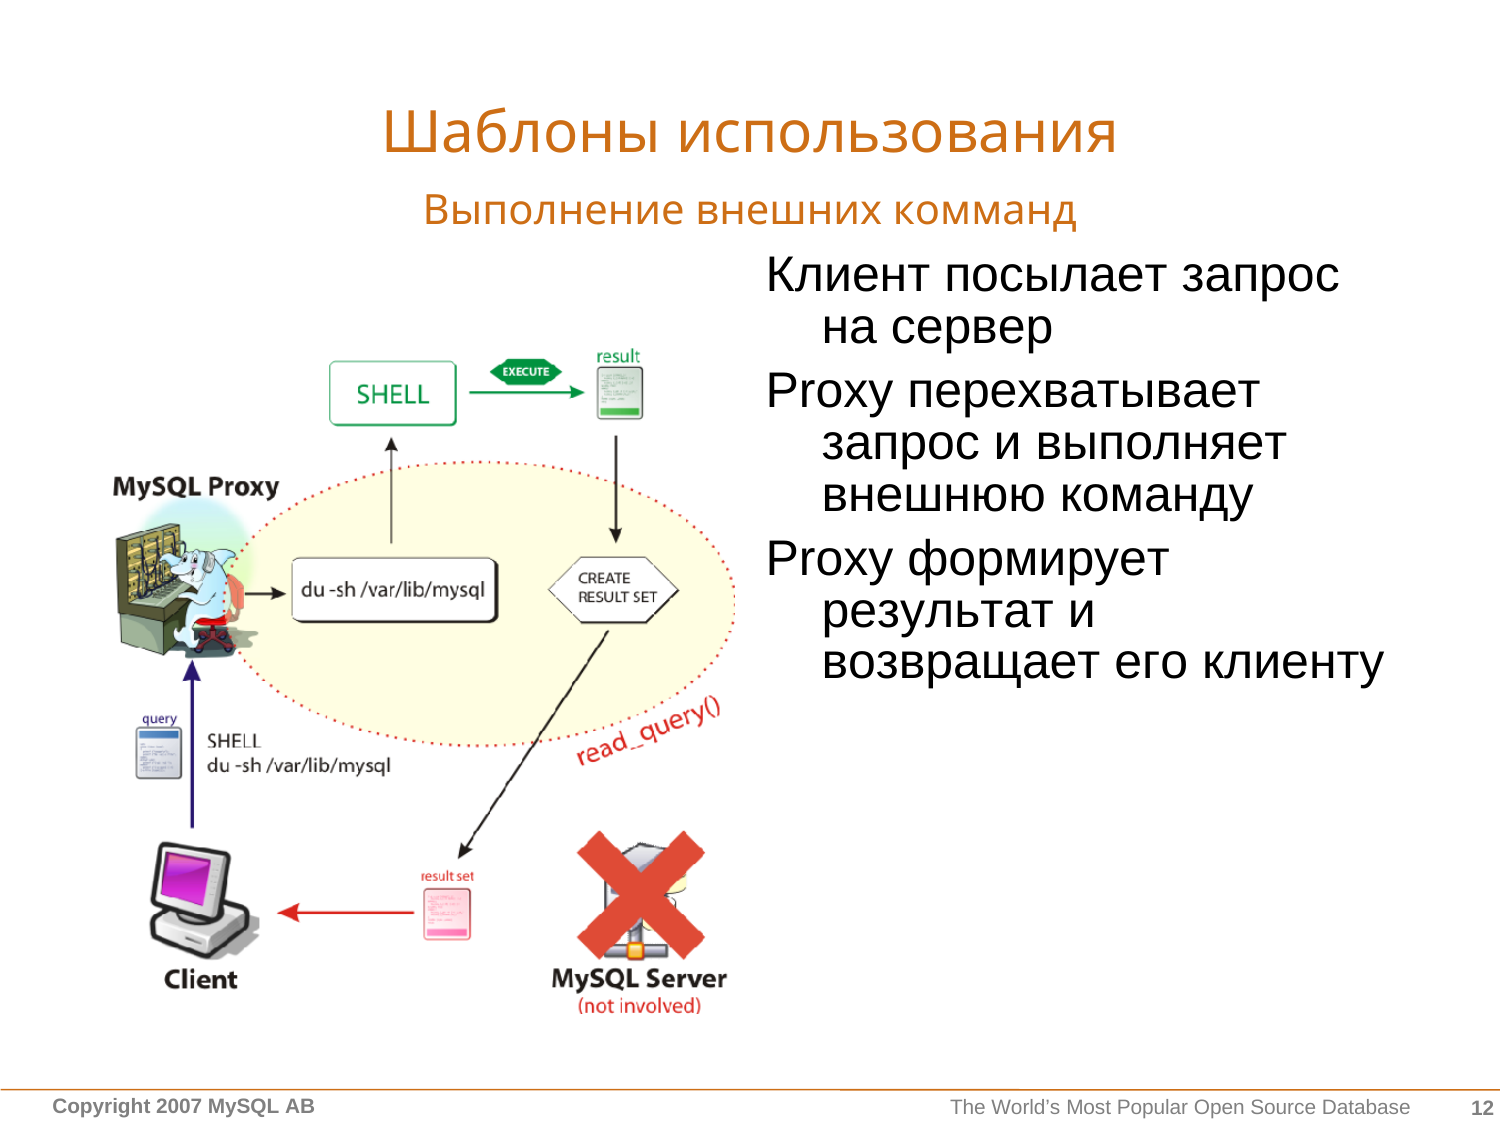

# Шаблоны использования Выполнение внешних комманд
Клиент посылает запрос на сервер
Proxy перехватывает запрос и выполняет внешнюю команду
Proxy формирует результат и возвращает его клиенту